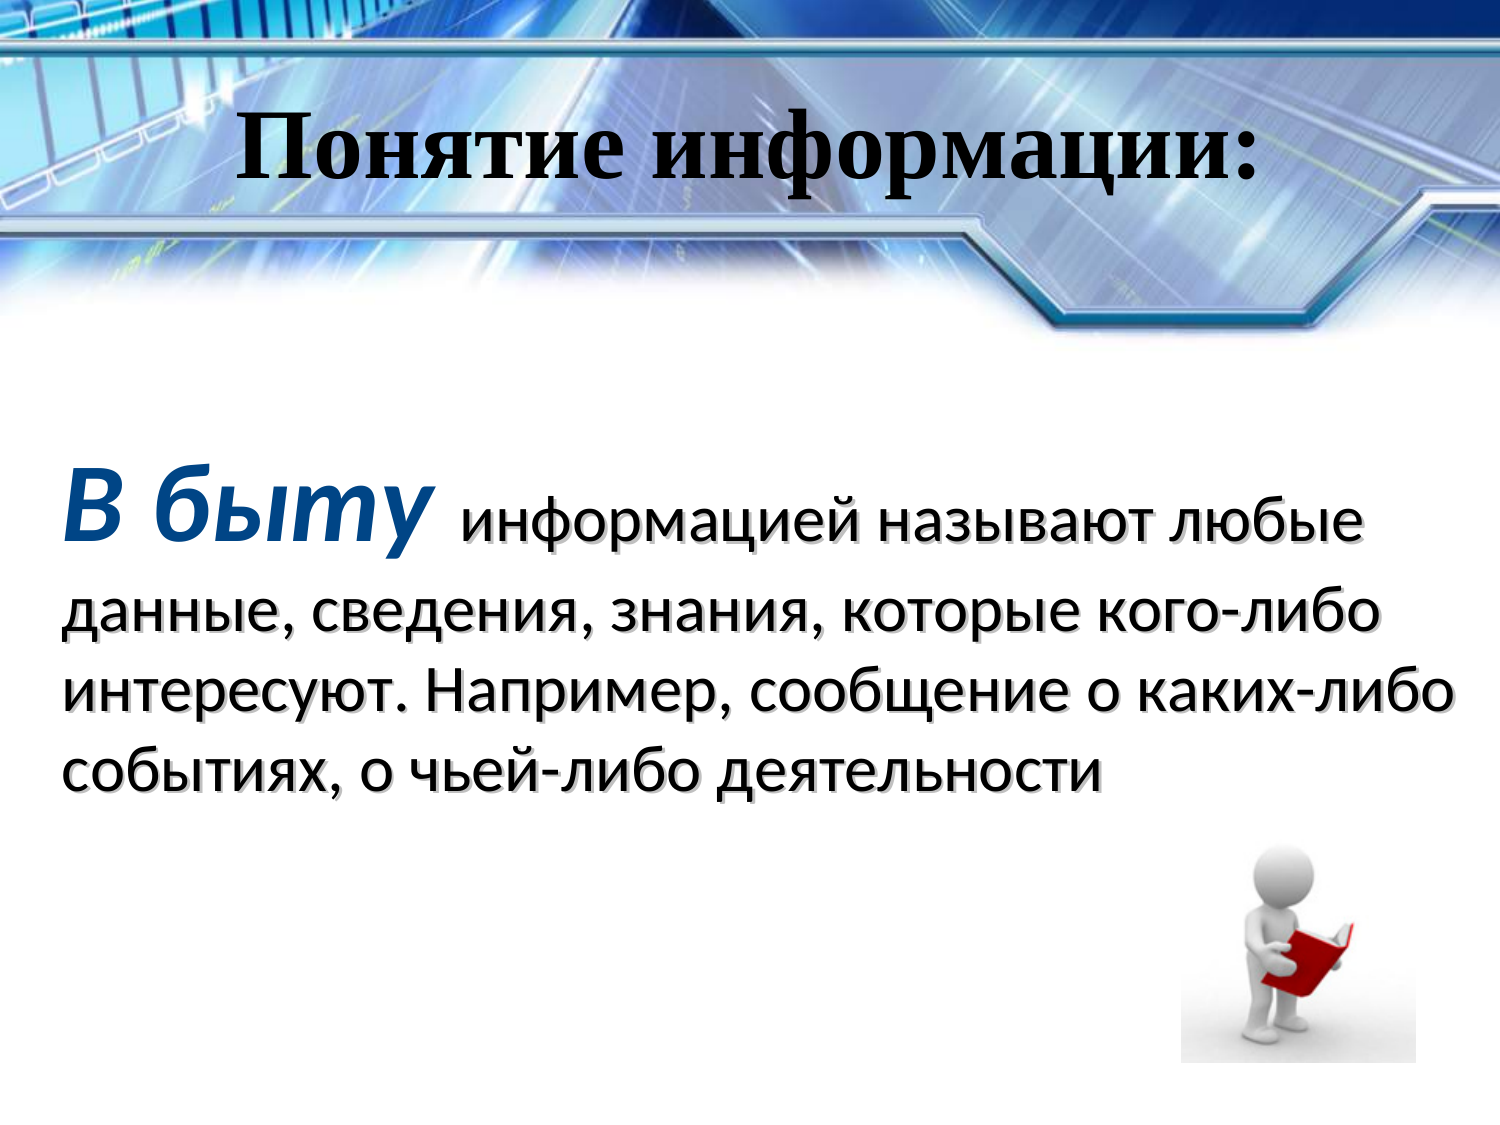

Понятие информации:
# В быту информацией называют любые данные, сведения, знания, которые кого-либо интересуют. Например, сообщение о каких-либо событиях, о чьей-либо деятельности